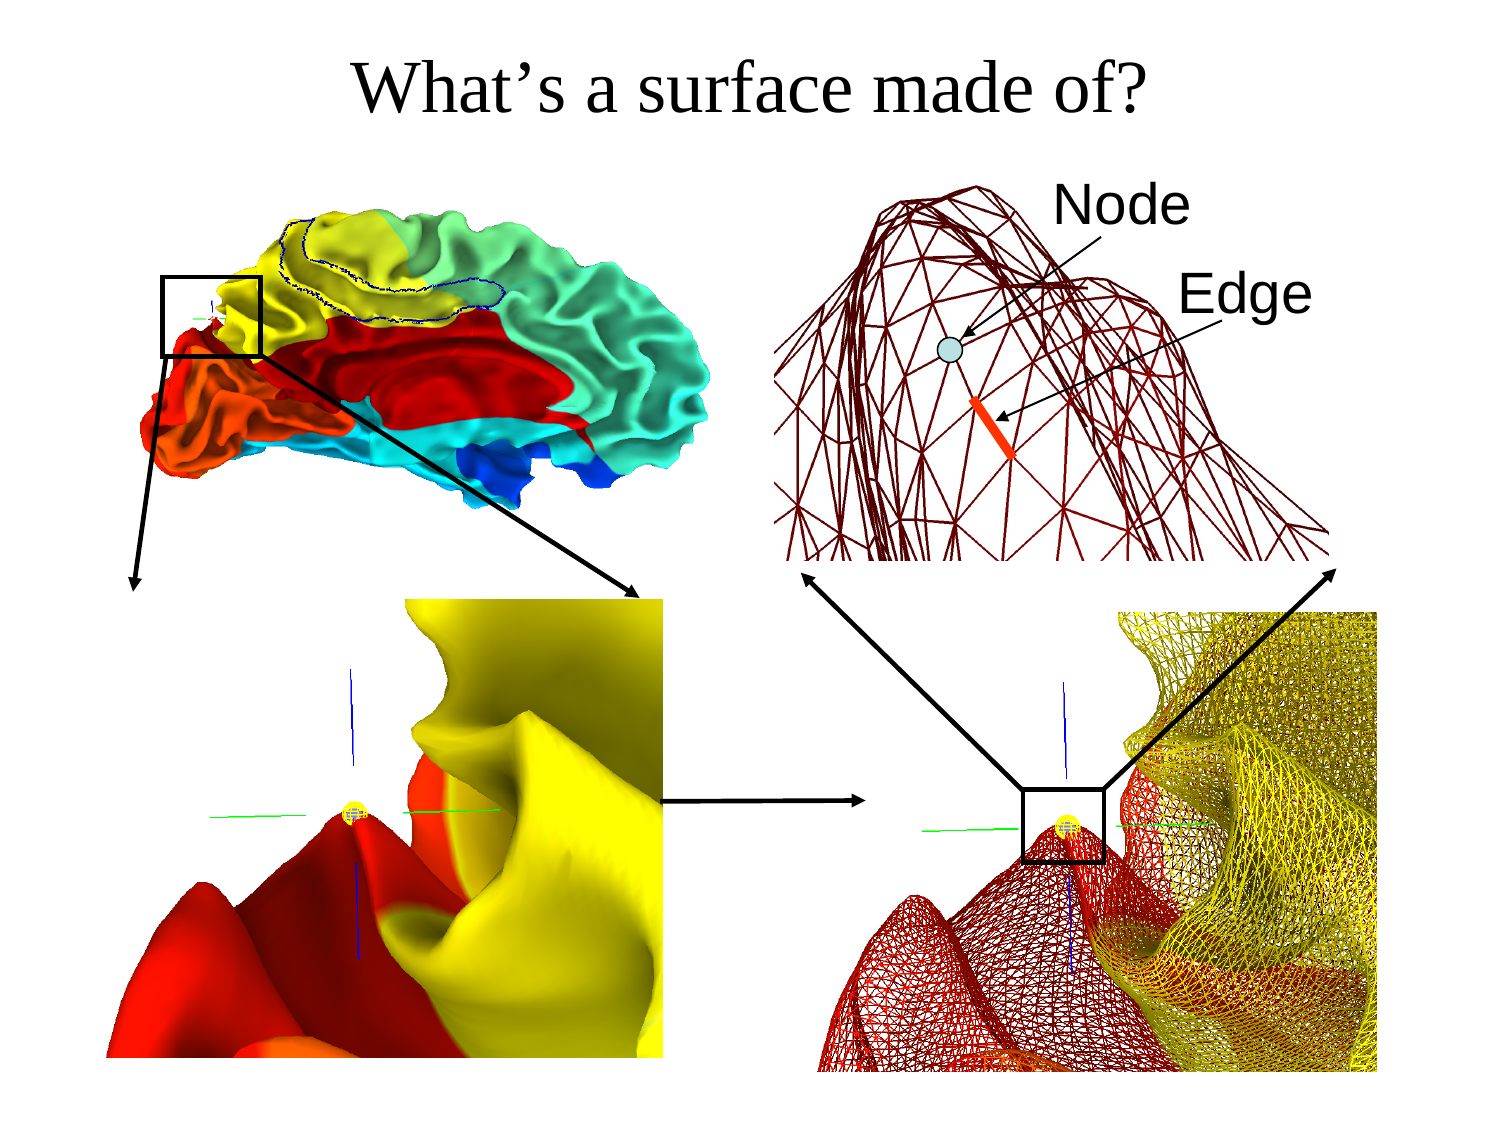

What’s a surface made of?
Node
Edge